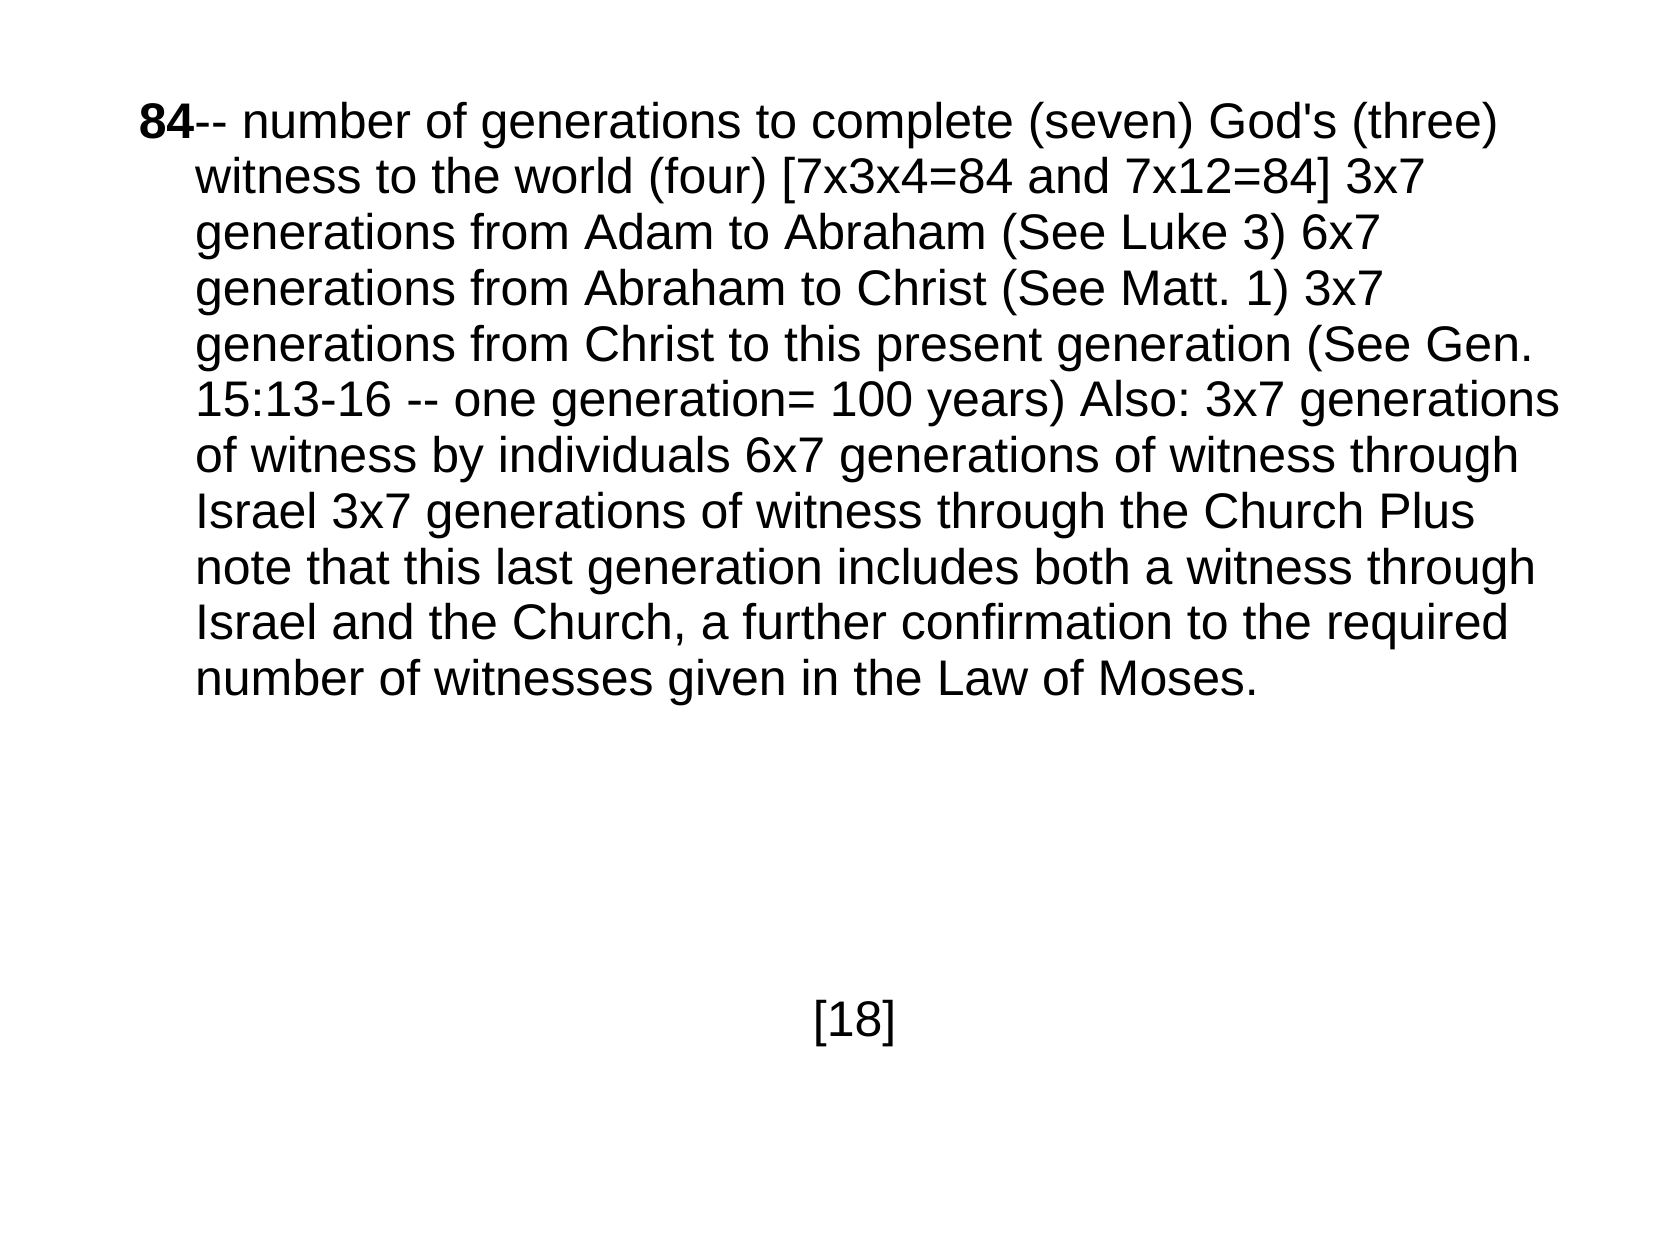

# 84-- number of generations to complete (seven) God's (three) witness to the world (four) [7x3x4=84 and 7x12=84] 3x7 generations from Adam to Abraham (See Luke 3) 6x7 generations from Abraham to Christ (See Matt. 1) 3x7 generations from Christ to this present generation (See Gen. 15:13-16 -- one generation= 100 years) Also: 3x7 generations of witness by individuals 6x7 generations of witness through Israel 3x7 generations of witness through the Church Plus note that this last generation includes both a witness through Israel and the Church, a further confirmation to the required number of witnesses given in the Law of Moses.
[18]